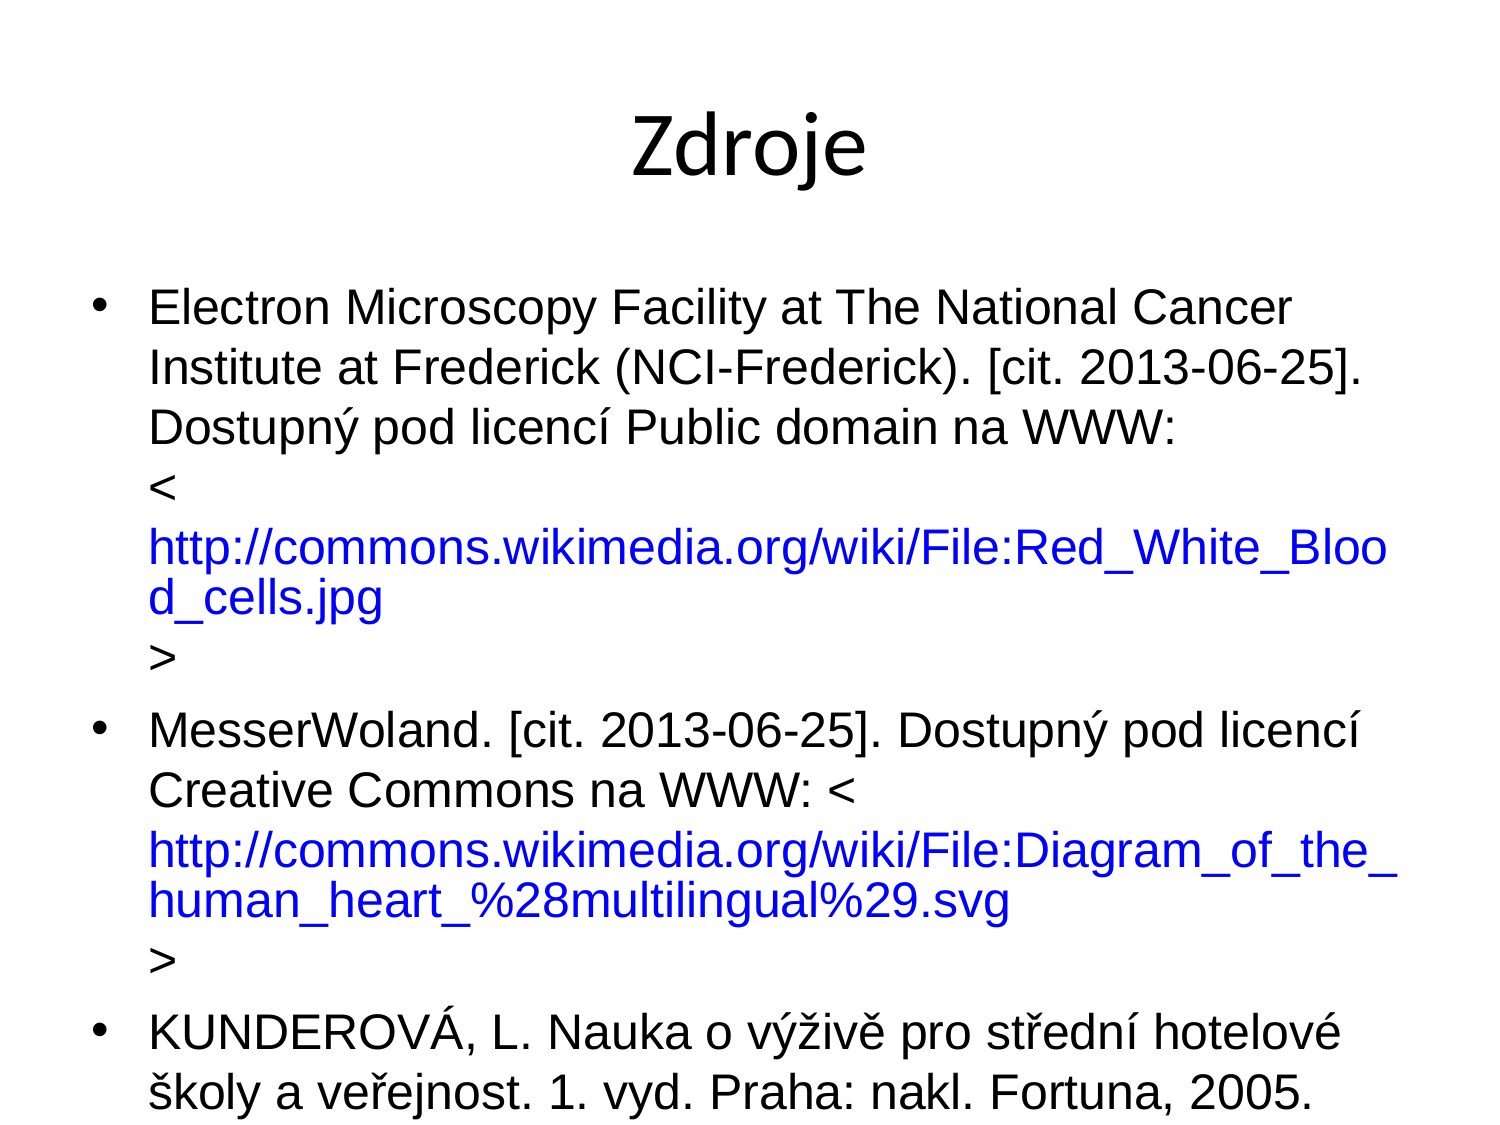

# Zdroje
Electron Microscopy Facility at The National Cancer Institute at Frederick (NCI-Frederick). [cit. 2013-06-25]. Dostupný pod licencí Public domain na WWW:
<http://commons.wikimedia.org/wiki/File:Red_White_Blood_cells.jpg>
MesserWoland. [cit. 2013-06-25]. Dostupný pod licencí Creative Commons na WWW: <http://commons.wikimedia.org/wiki/File:Diagram_of_the_human_heart_%28multilingual%29.svg>
KUNDEROVÁ, L. Nauka o výživě pro střední hotelové školy a veřejnost. 1. vyd. Praha: nakl. Fortuna, 2005. 184 s. ISBN 80-7168-926-2. str. 26–37.